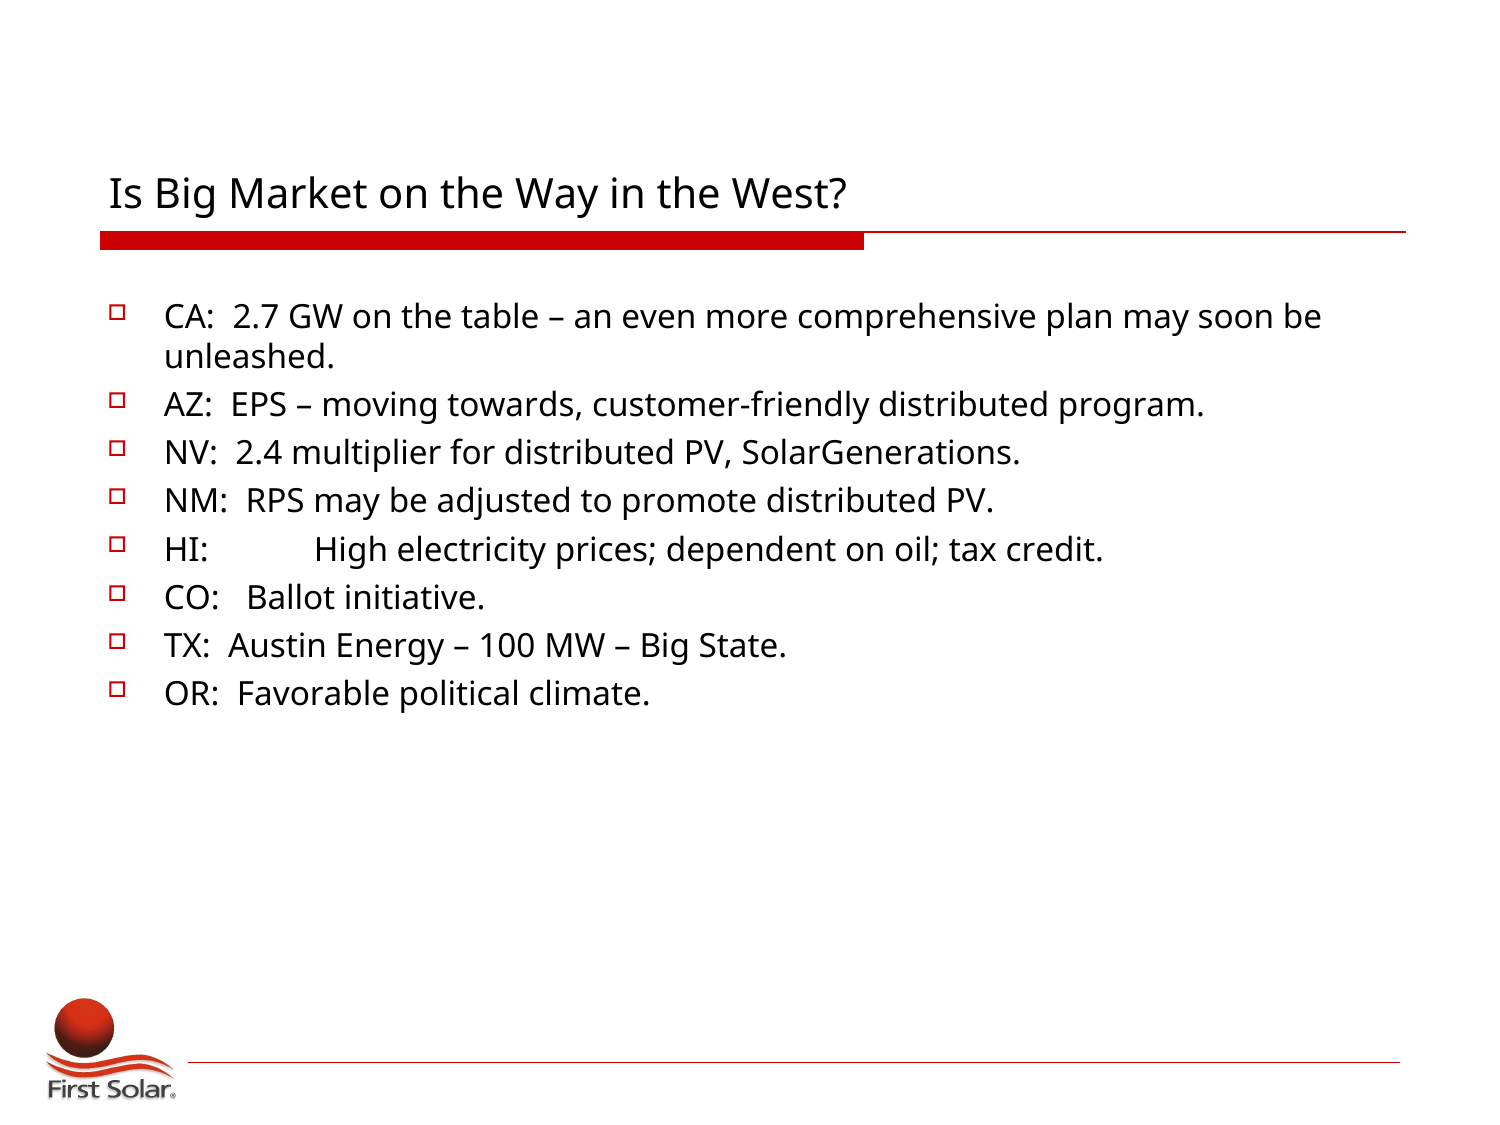

# Is Big Market on the Way in the West?
CA: 2.7 GW on the table – an even more comprehensive plan may soon be unleashed.
AZ: EPS – moving towards, customer-friendly distributed program.
NV: 2.4 multiplier for distributed PV, SolarGenerations.
NM: RPS may be adjusted to promote distributed PV.
HI:	High electricity prices; dependent on oil; tax credit.
CO: Ballot initiative.
TX: Austin Energy – 100 MW – Big State.
OR: Favorable political climate.